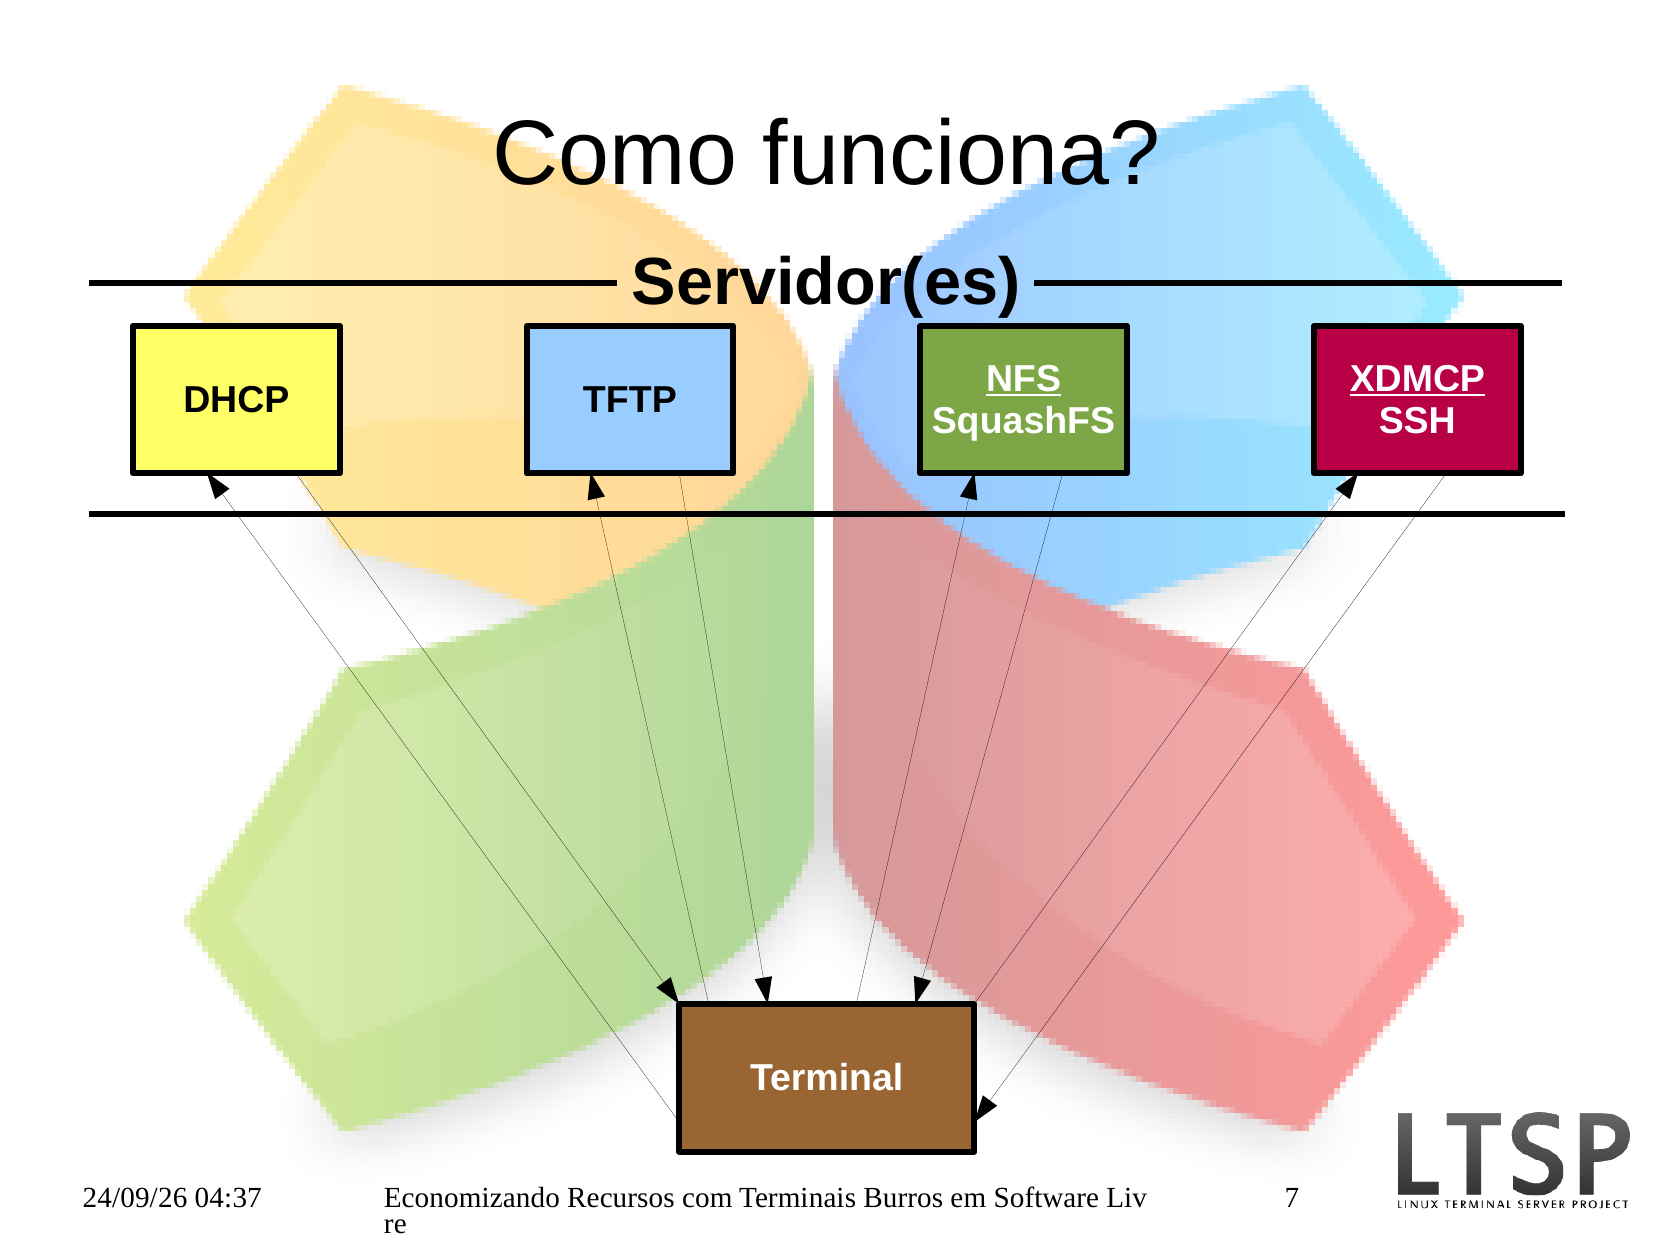

# Como funciona?
Servidor(es)
DHCP
TFTP
NFS
SquashFS
XDMCP
SSH
Terminal
Economizando Recursos com Terminais Burros em Software Livre
7